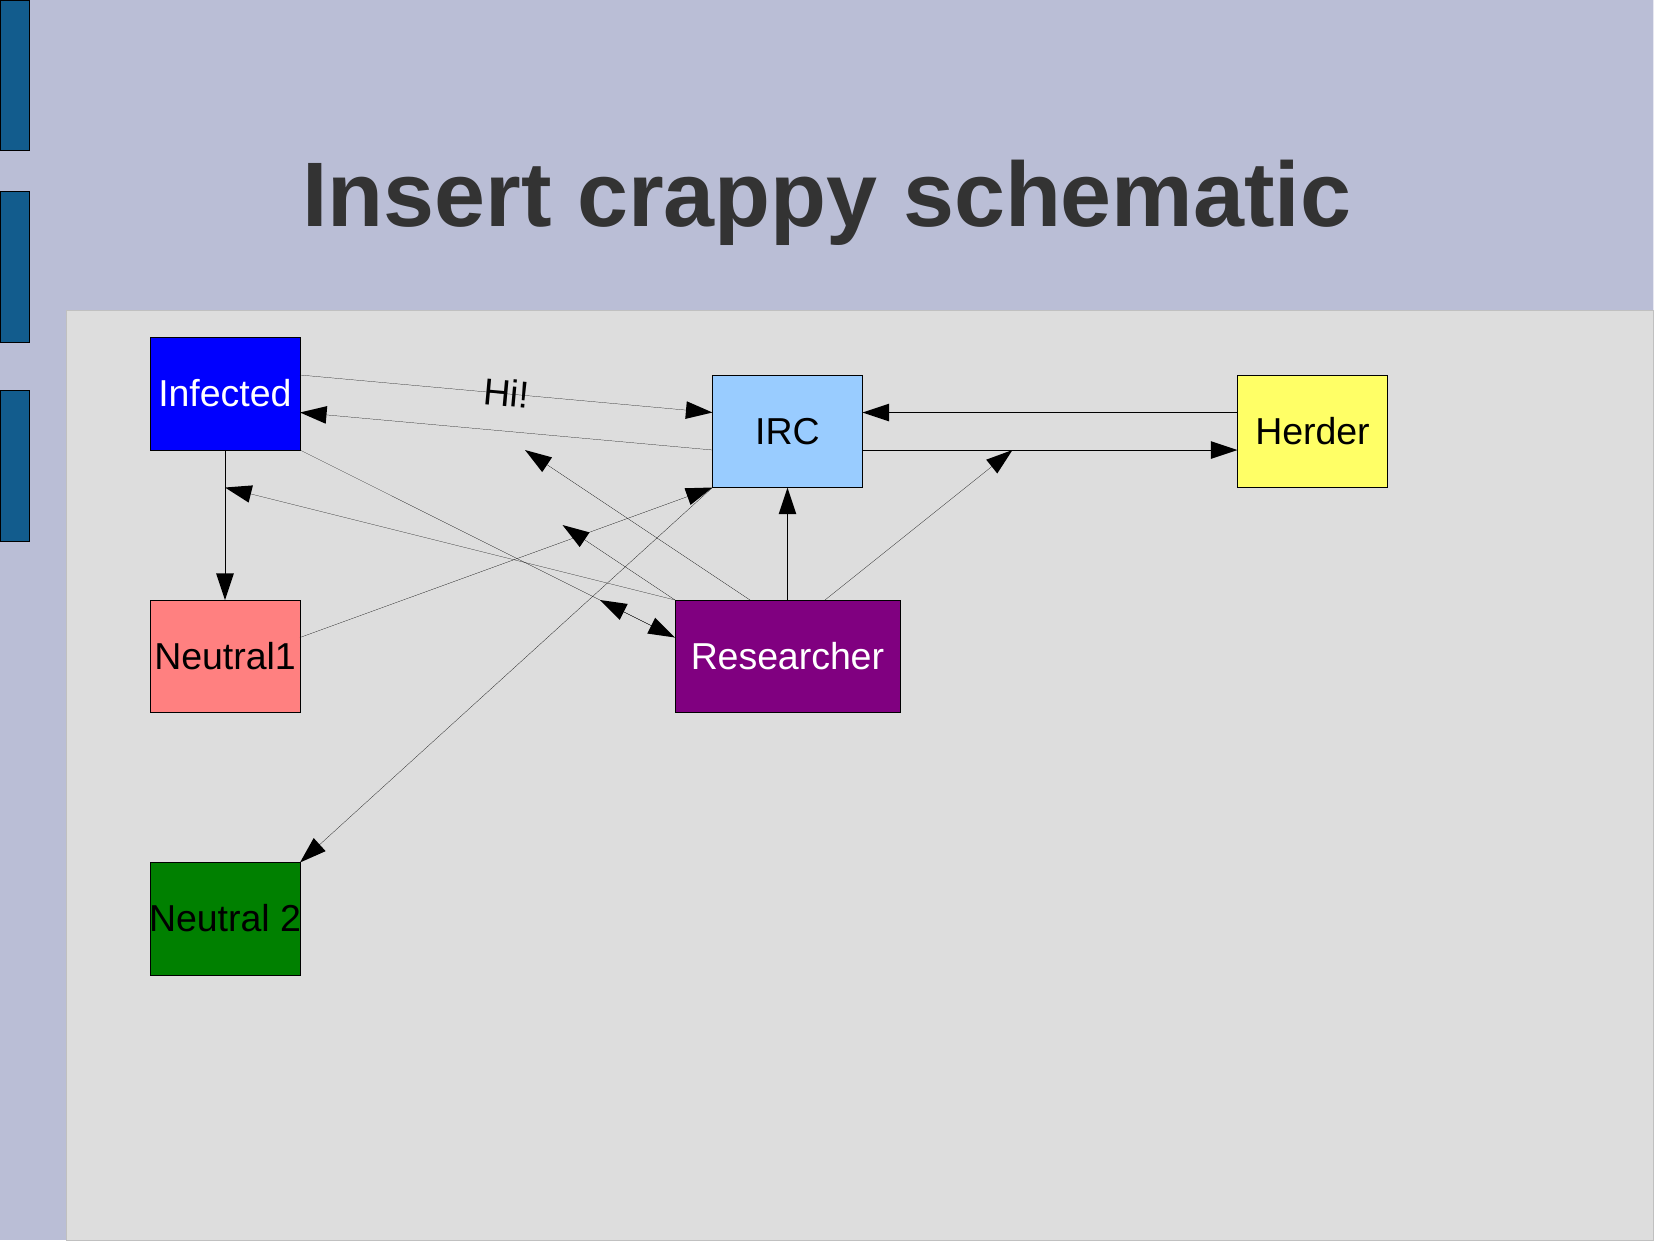

# Insert crappy schematic
Infected
Hi!
IRC
Herder
Neutral1
Researcher
Neutral 2